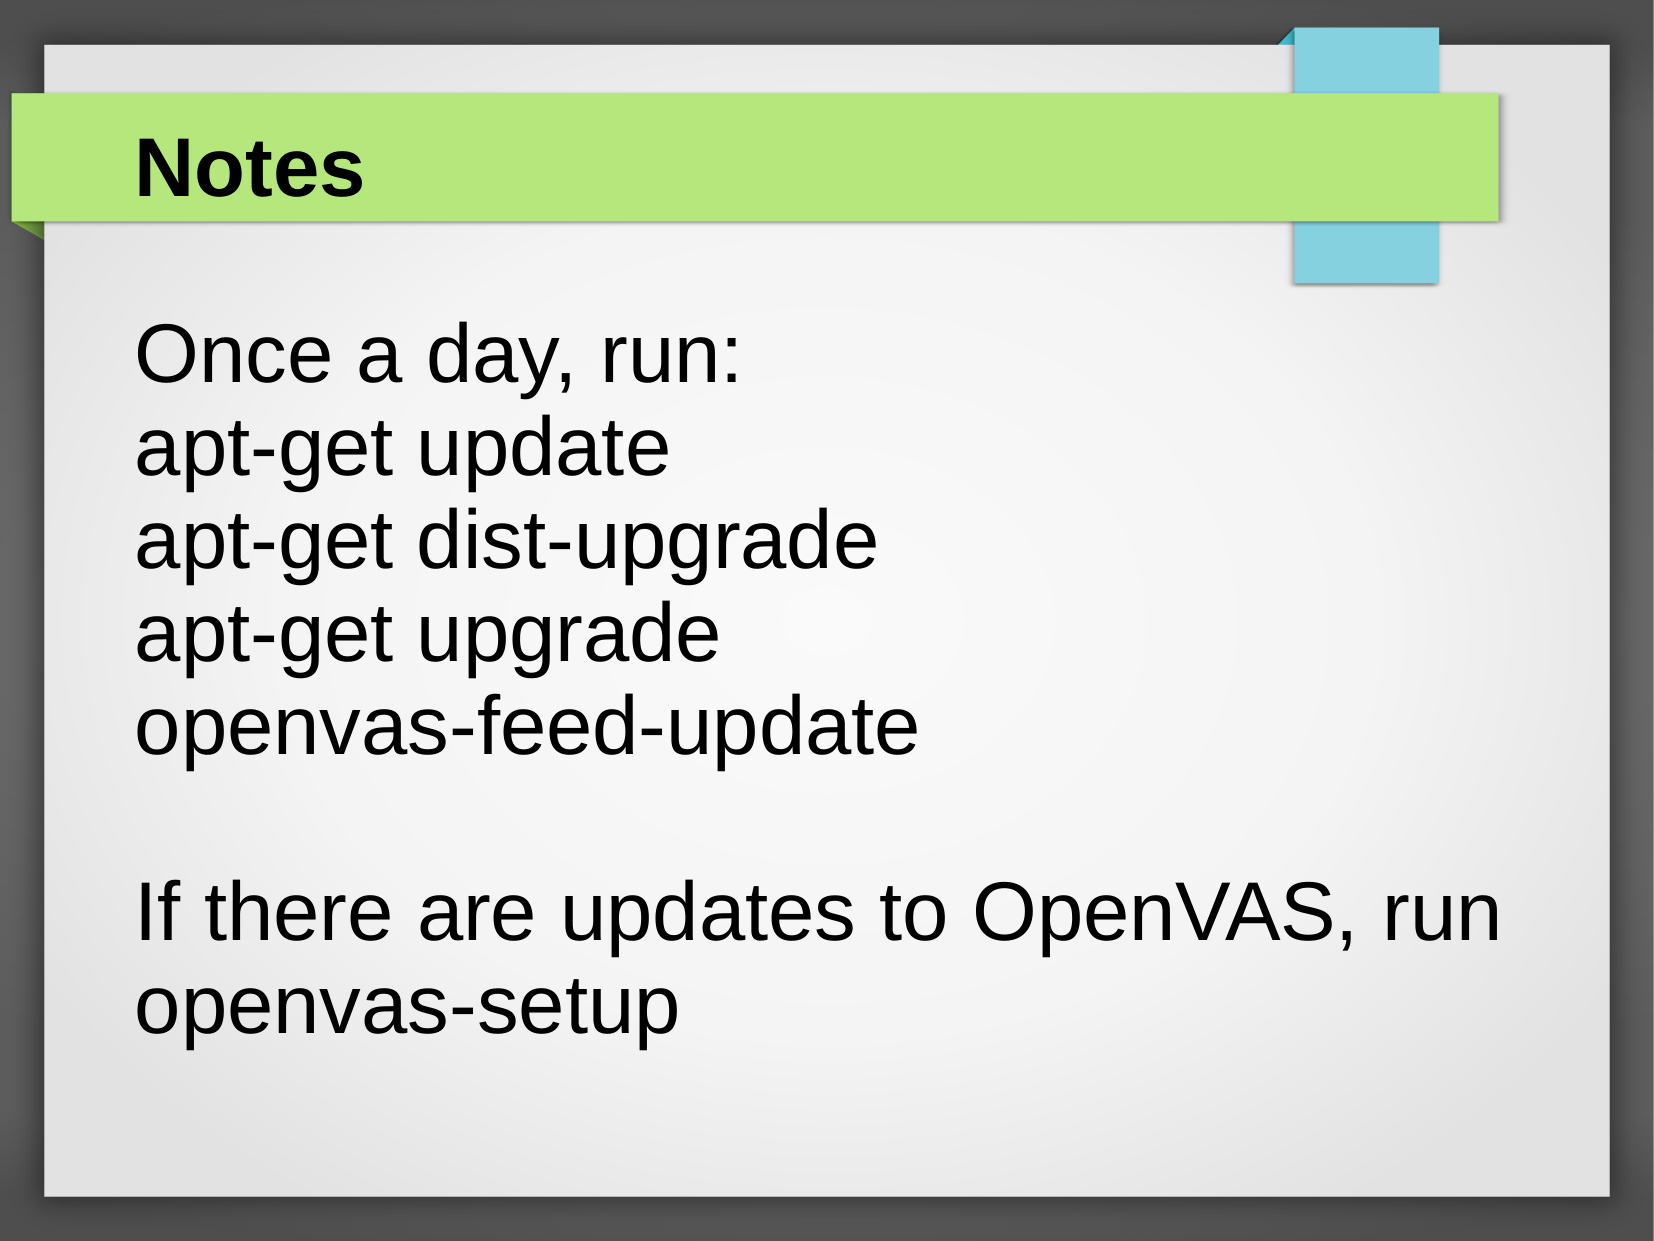

Notes
Once a day, run:
apt-get update
apt-get dist-upgrade
apt-get upgrade
openvas-feed-update
If there are updates to OpenVAS, run
openvas-setup